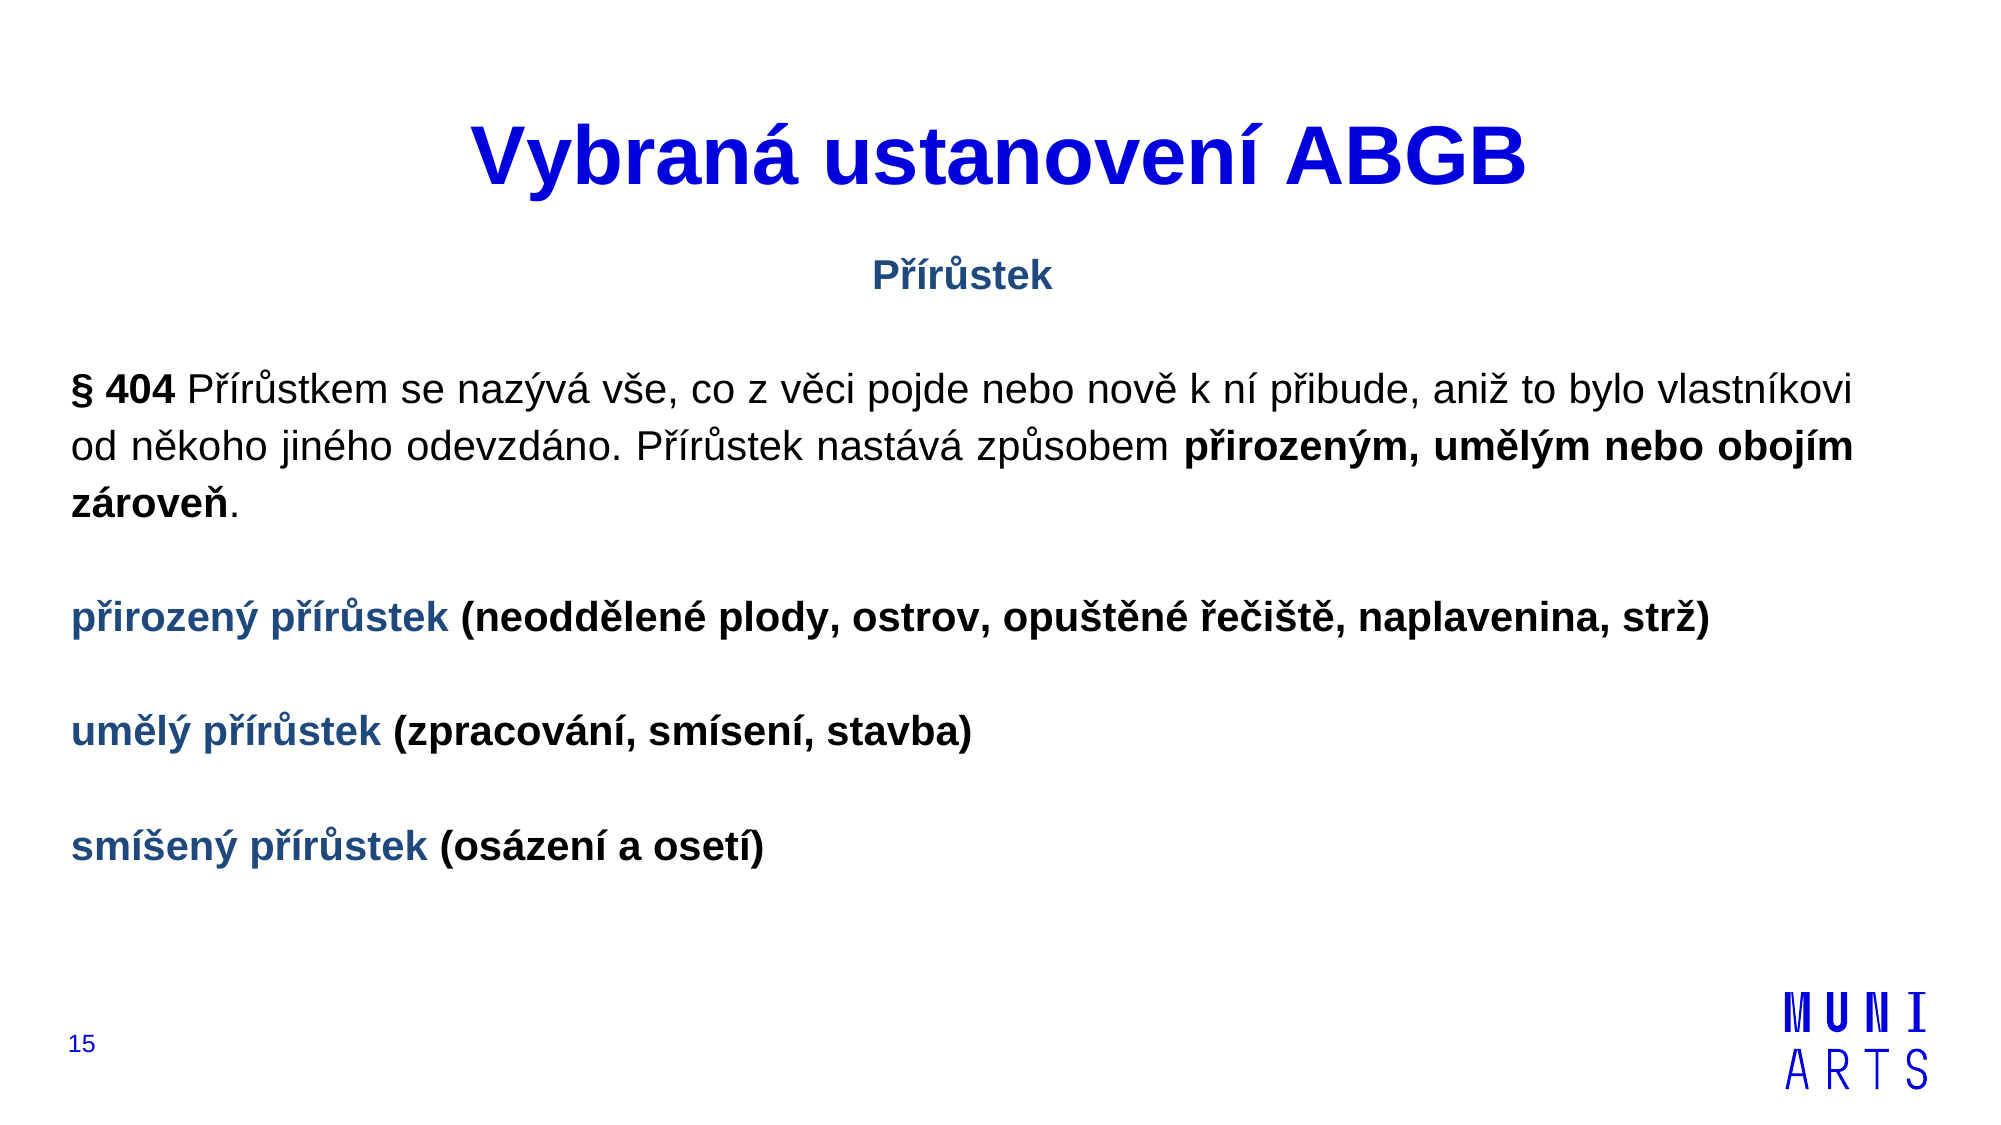

# Vybraná ustanovení ABGB
Přírůstek
§ 404 Přírůstkem se nazývá vše, co z věci pojde nebo nově k ní přibude, aniž to bylo vlastníkovi od někoho jiného odevzdáno. Přírůstek nastává způsobem přirozeným, umělým nebo obojím zároveň.
přirozený přírůstek (neoddělené plody, ostrov, opuštěné řečiště, naplavenina, strž)
umělý přírůstek (zpracování, smísení, stavba)
smíšený přírůstek (osázení a osetí)